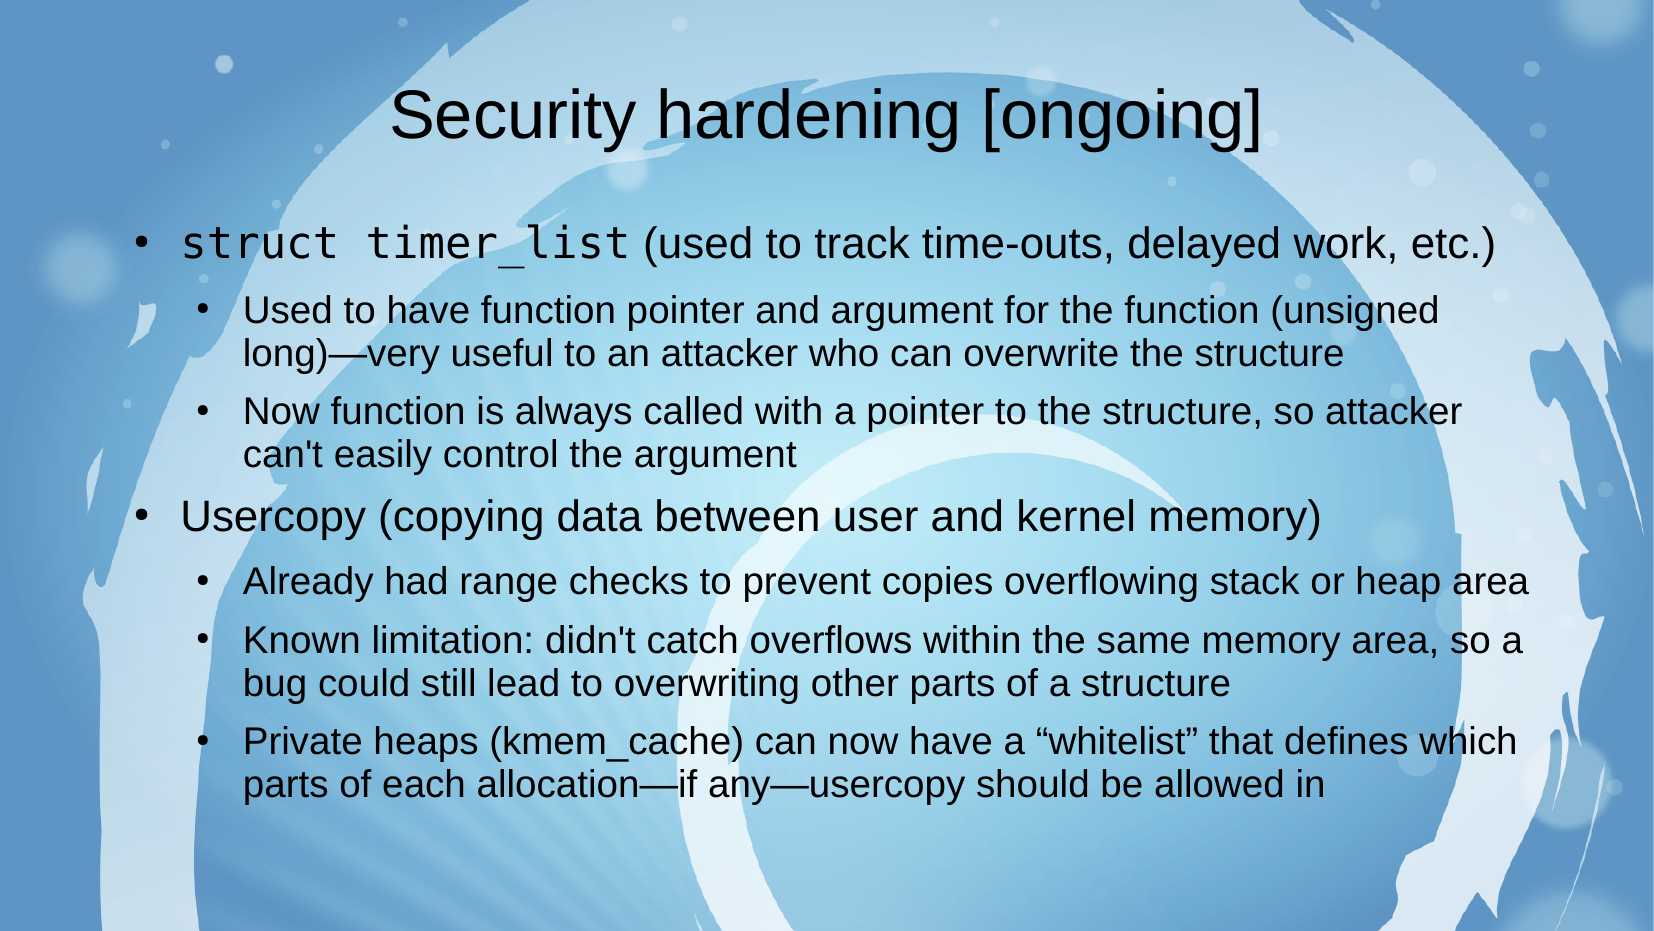

# Security hardening [ongoing]
struct timer_list (used to track time-outs, delayed work, etc.)
Used to have function pointer and argument for the function (unsigned long)—very useful to an attacker who can overwrite the structure
Now function is always called with a pointer to the structure, so attacker can't easily control the argument
Usercopy (copying data between user and kernel memory)
Already had range checks to prevent copies overflowing stack or heap area
Known limitation: didn't catch overflows within the same memory area, so a bug could still lead to overwriting other parts of a structure
Private heaps (kmem_cache) can now have a “whitelist” that defines which parts of each allocation—if any—usercopy should be allowed in